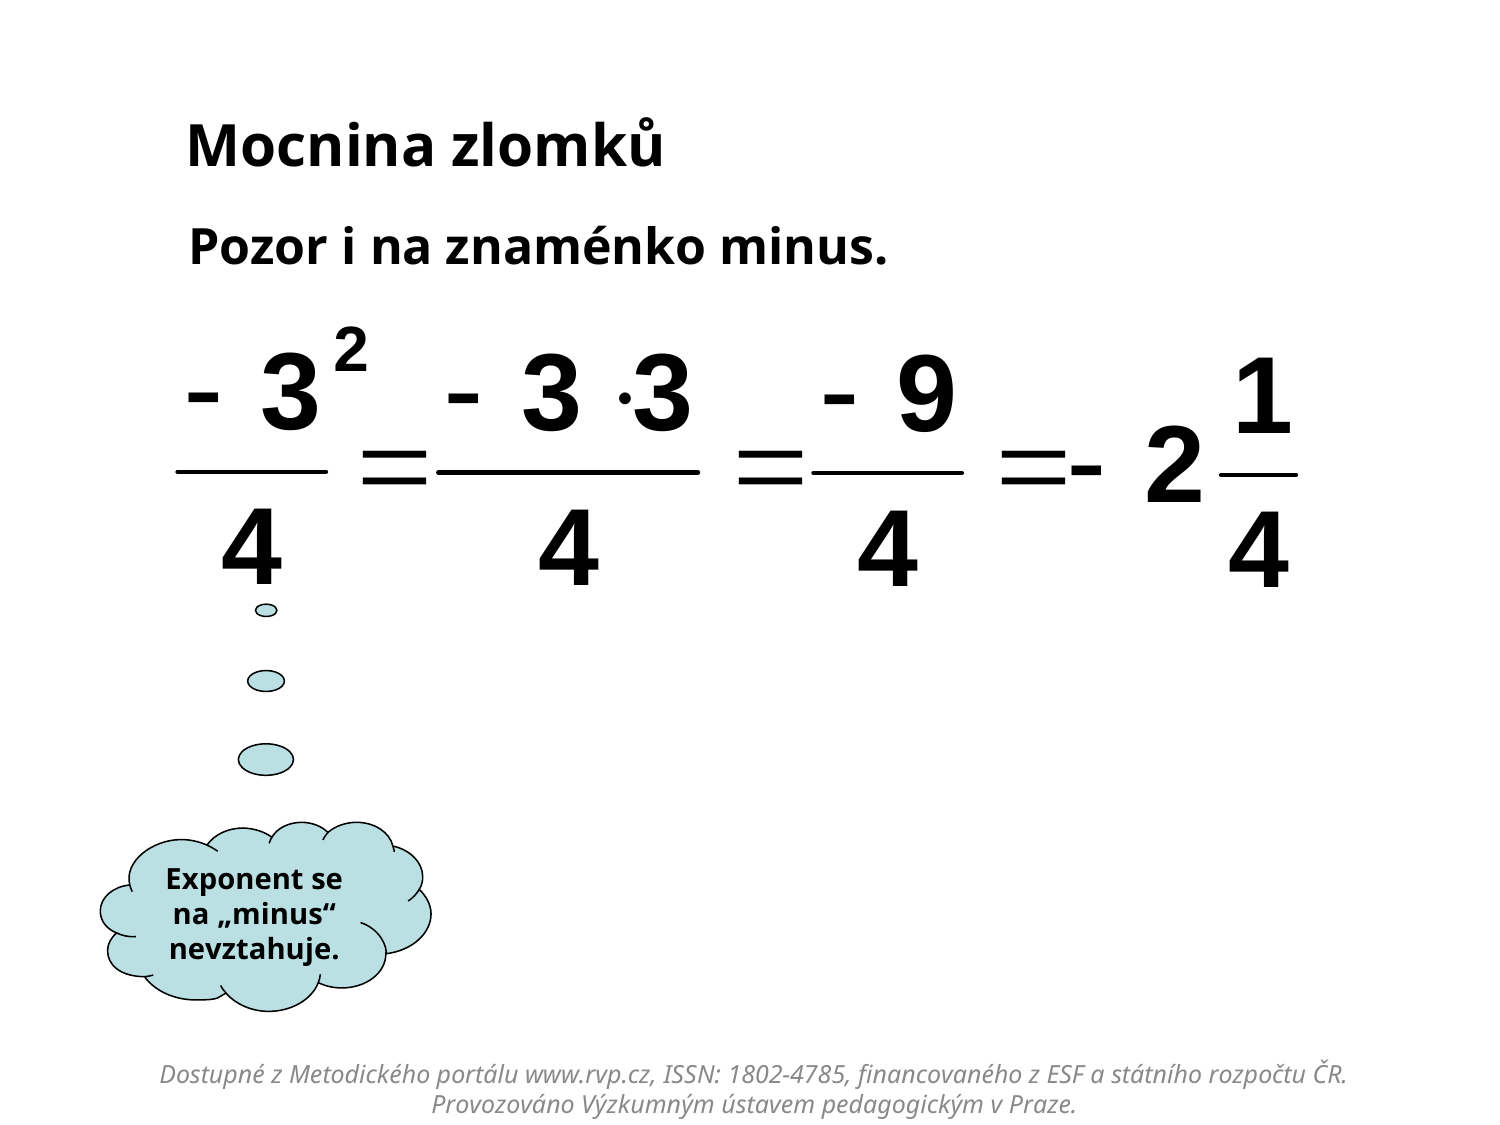

Mocnina zlomků
Pozor i na znaménko minus.
Exponent se na „minus“ nevztahuje.